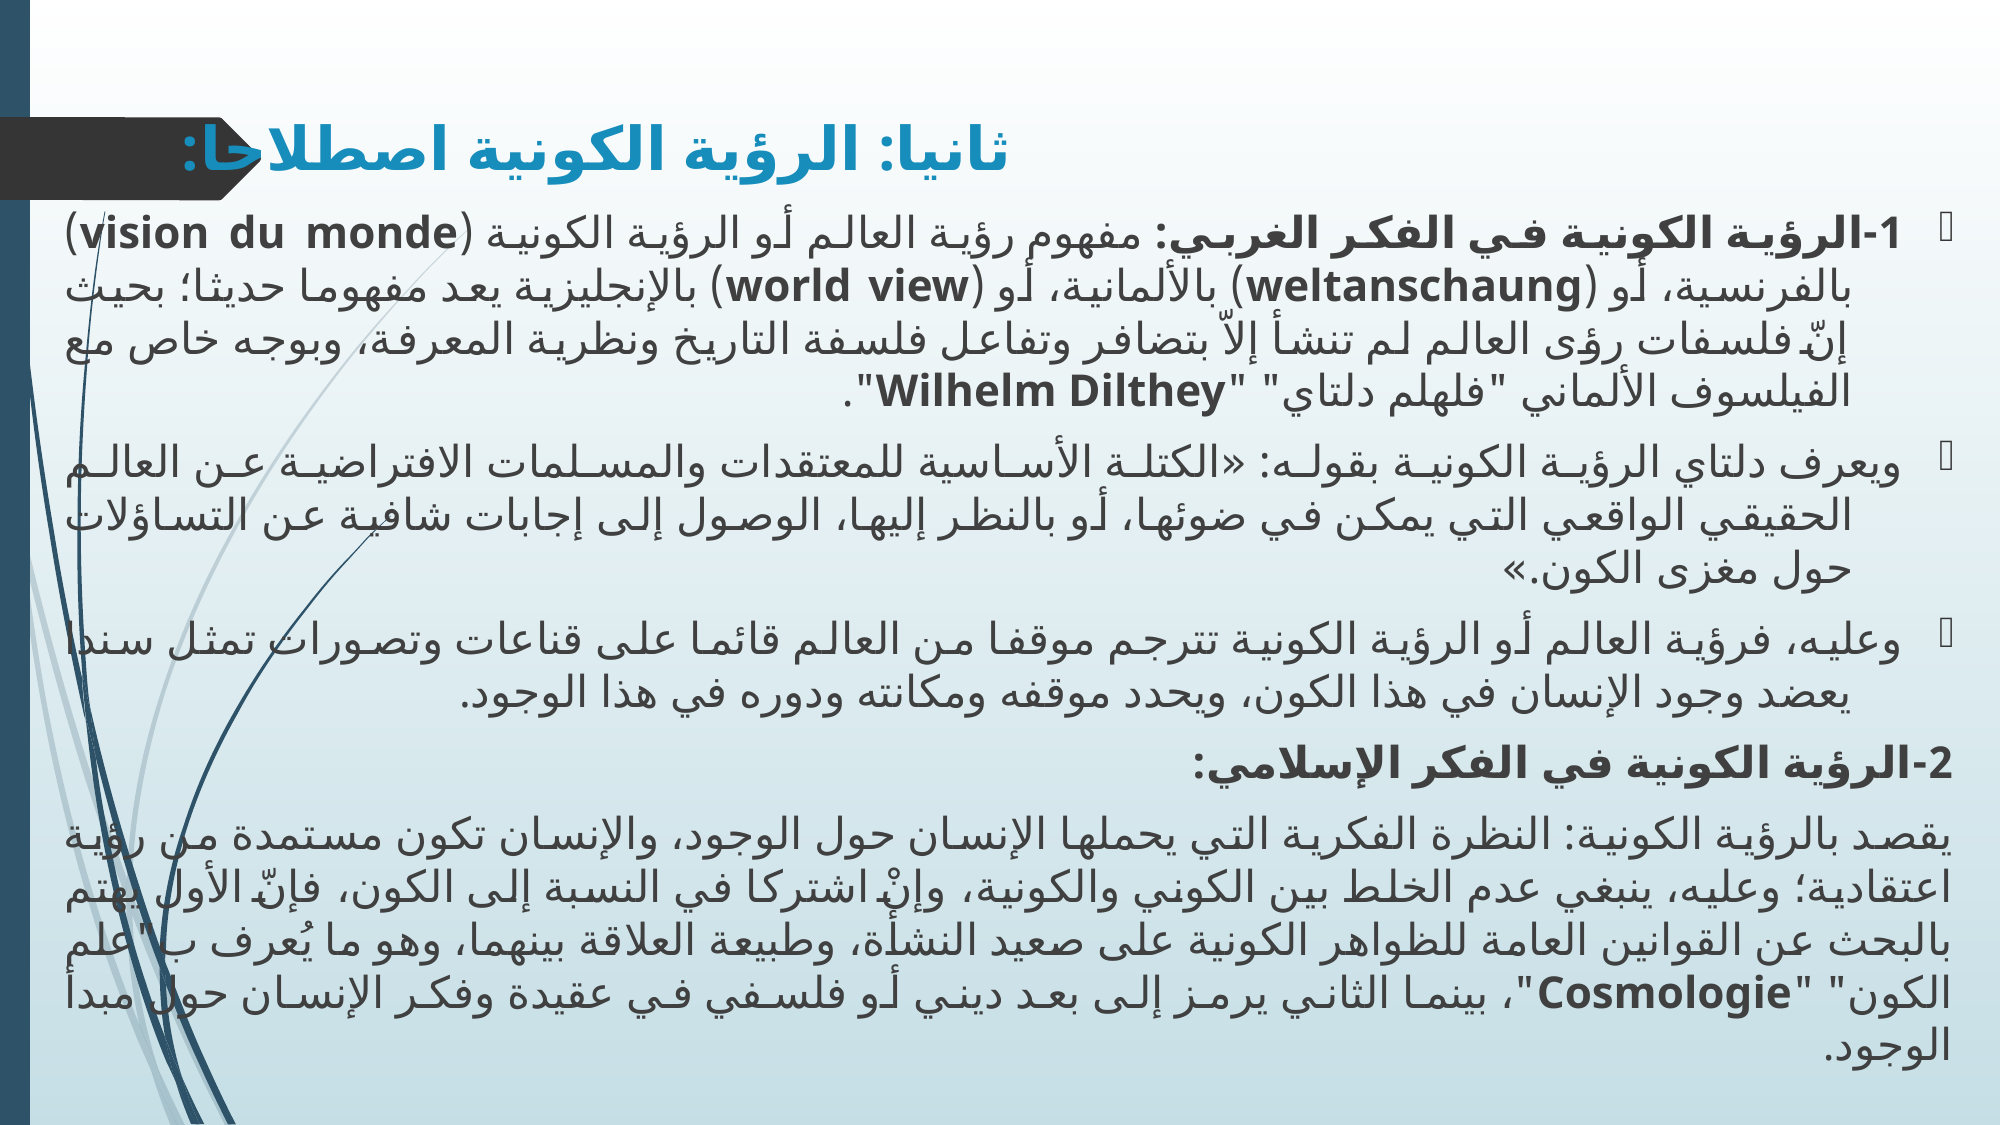

# ثانيا: الرؤية الكونية اصطلاحا:
1-الرؤية الكونية في الفكر الغربي: مفهوم رؤية العالم أو الرؤية الكونية (vision du monde) بالفرنسية، أو (weltanschaung) بالألمانية، أو (world view) بالإنجليزية يعد مفهوما حديثا؛ بحيث إنّ فلسفات رؤى العالم لم تنشأ إلاّ بتضافر وتفاعل فلسفة التاريخ ونظرية المعرفة، وبوجه خاص مع الفيلسوف الألماني "فلهلم دلتاي" "Wilhelm Dilthey".
ويعرف دلتاي الرؤية الكونية بقوله: «الكتلة الأساسية للمعتقدات والمسلمات الافتراضية عن العالم الحقيقي الواقعي التي يمكن في ضوئها، أو بالنظر إليها، الوصول إلى إجابات شافية عن التساؤلات حول مغزى الكون.»
وعليه، فرؤية العالم أو الرؤية الكونية تترجم موقفا من العالم قائما على قناعات وتصورات تمثل سندا يعضد وجود الإنسان في هذا الكون، ويحدد موقفه ومكانته ودوره في هذا الوجود.
2-الرؤية الكونية في الفكر الإسلامي:
يقصد بالرؤية الكونية: النظرة الفكرية التي يحملها الإنسان حول الوجود، والإنسان تكون مستمدة من رؤية اعتقادية؛ وعليه، ينبغي عدم الخلط بين الكوني والكونية، وإنْ اشتركا في النسبة إلى الكون، فإنّ الأول يهتم بالبحث عن القوانين العامة للظواهر الكونية على صعيد النشأة، وطبيعة العلاقة بينهما، وهو ما يُعرف ب"علم الكون" "Cosmologie"، بينما الثاني يرمز إلى بعد ديني أو فلسفي في عقيدة وفكر الإنسان حول مبدأ الوجود.